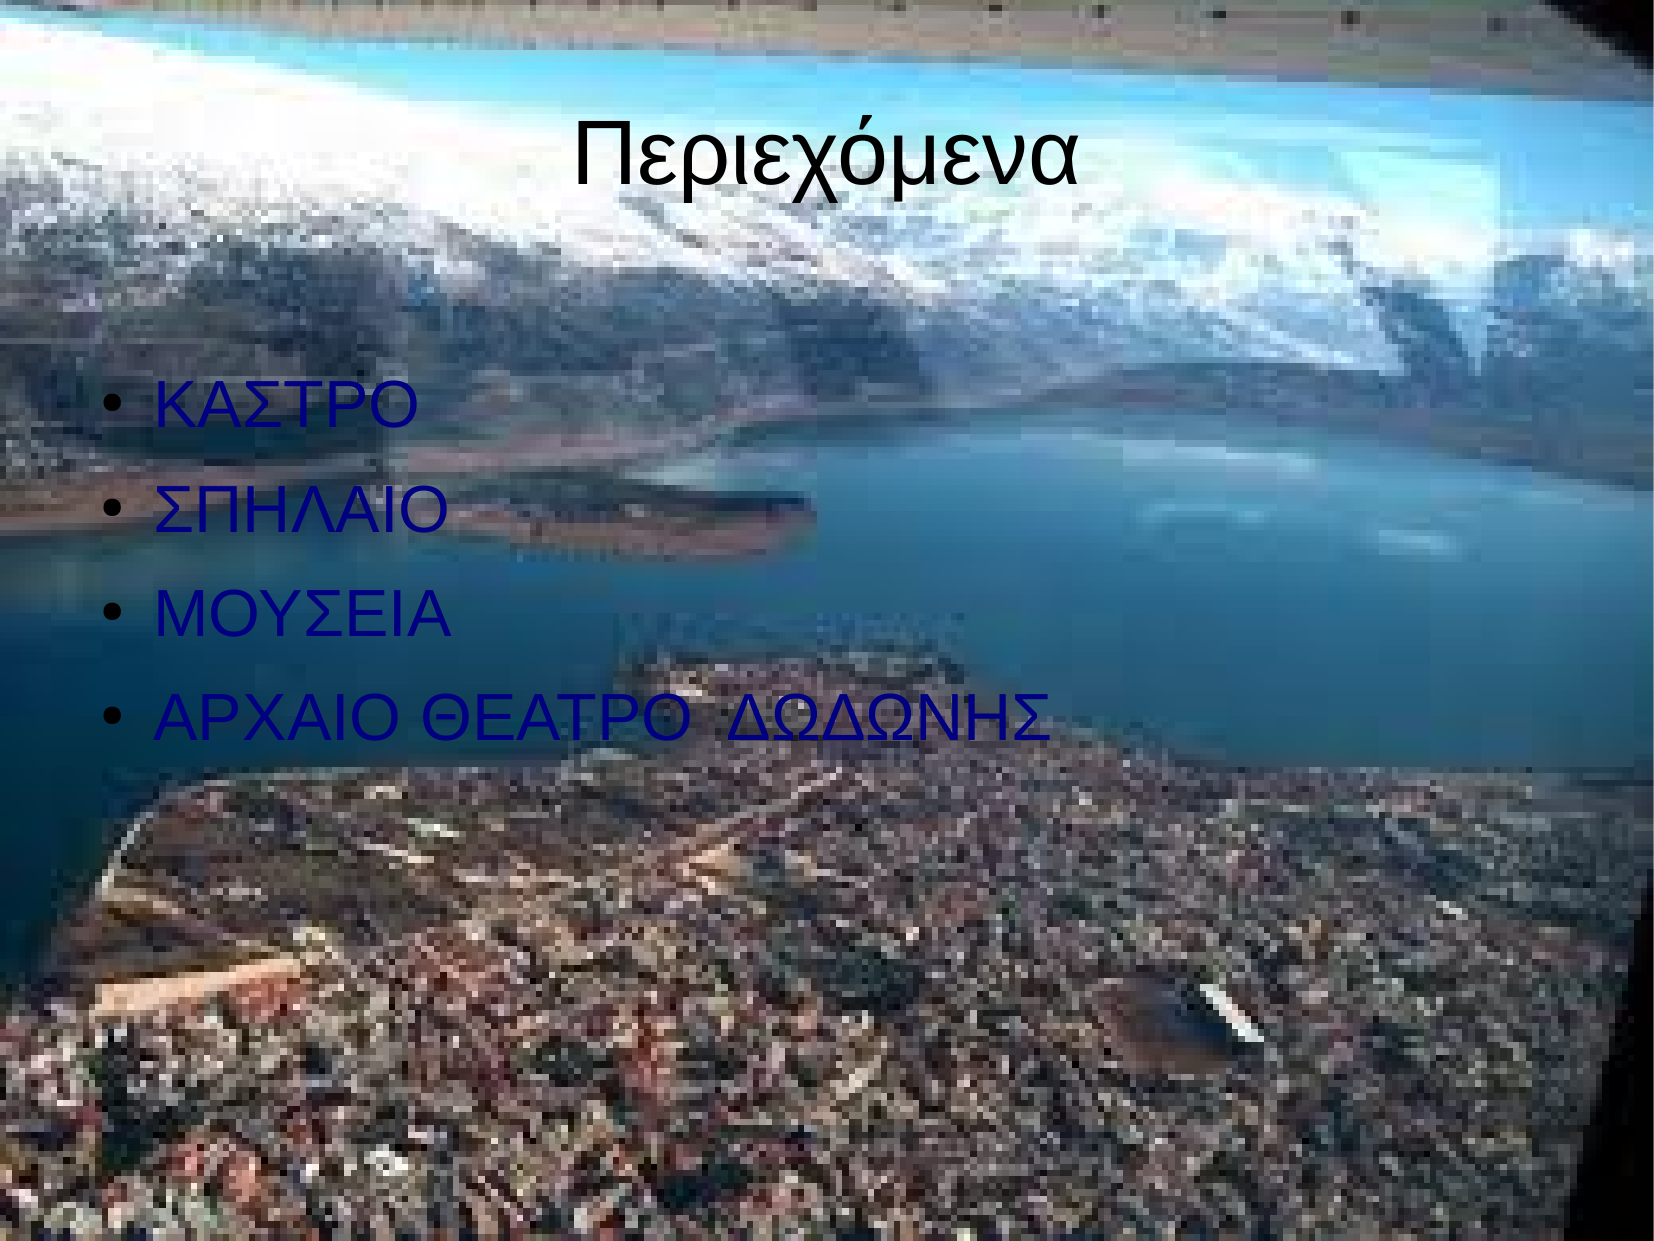

# Περιεχόμενα
ΚΑΣΤΡΟ
ΣΠΗΛΑΙΟ
ΜΟΥΣΕΙΑ
ΑΡΧΑΙΟ ΘΕΑΤΡΟ ΔΩΔΩΝΗΣ